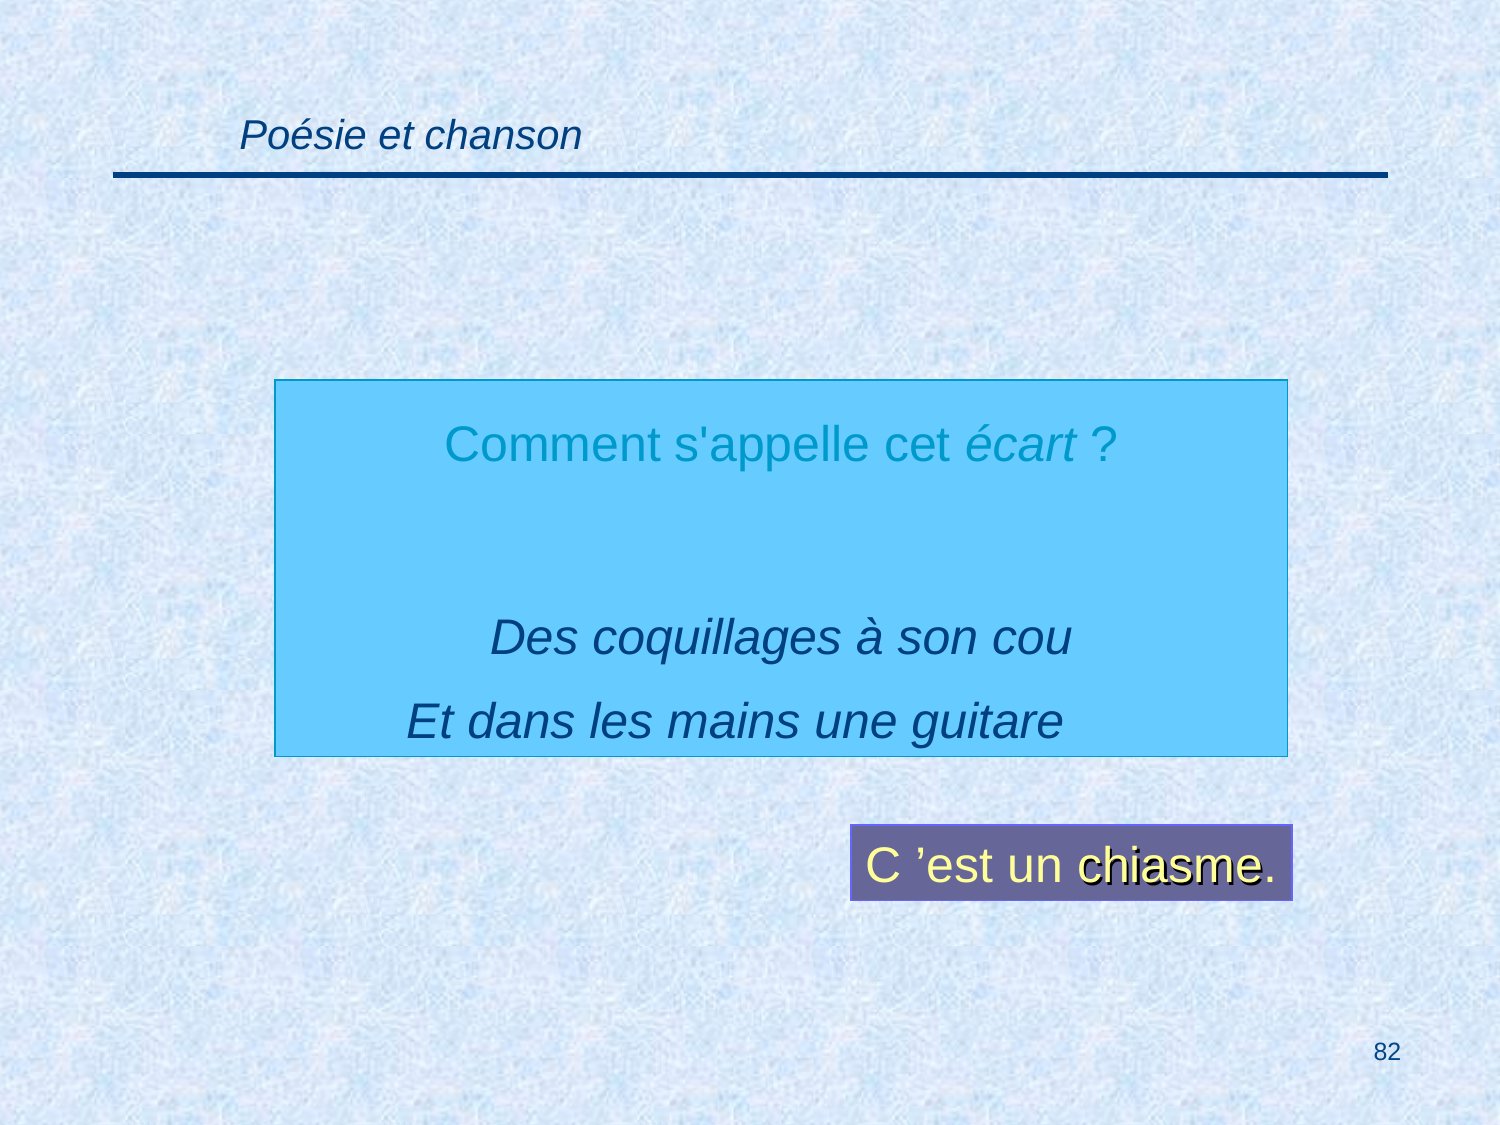

Poésie et chanson
Comment s'appelle cet écart ?
Des coquillages à son cou
Et dans les mains une guitare
C ’est un chiasme.
82